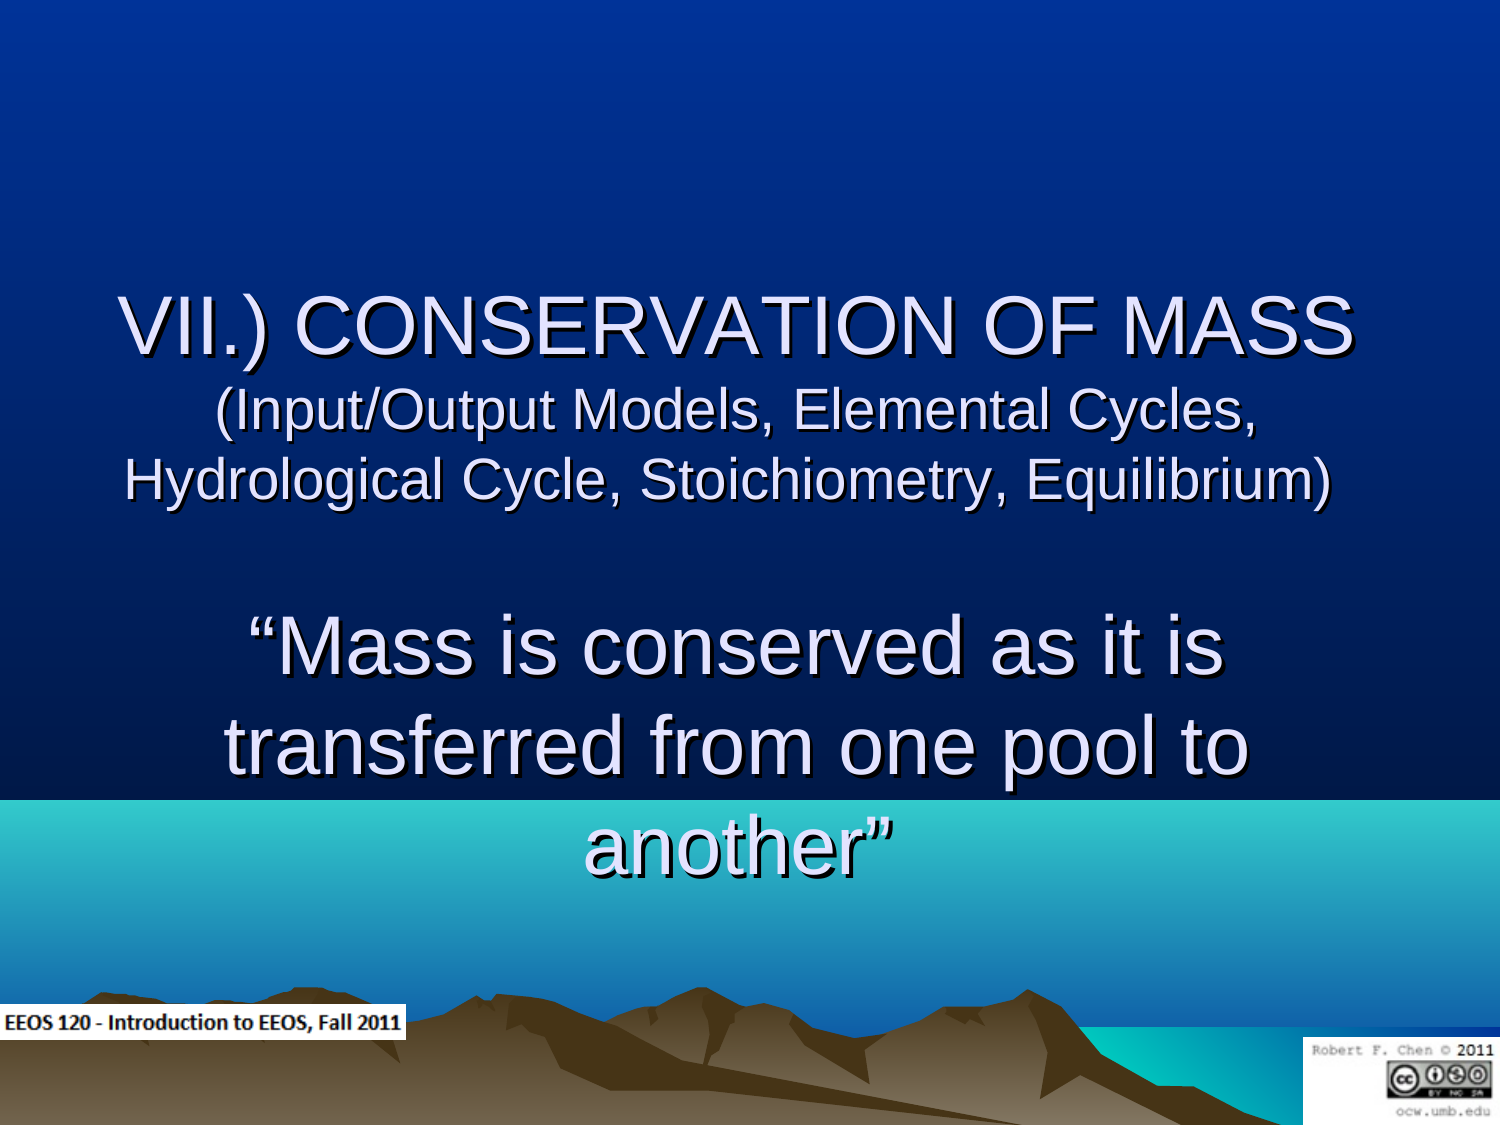

# VII.) CONSERVATION OF MASS (Input/Output Models, Elemental Cycles, Hydrological Cycle, Stoichiometry, Equilibrium) “Mass is conserved as it is transferred from one pool to another”